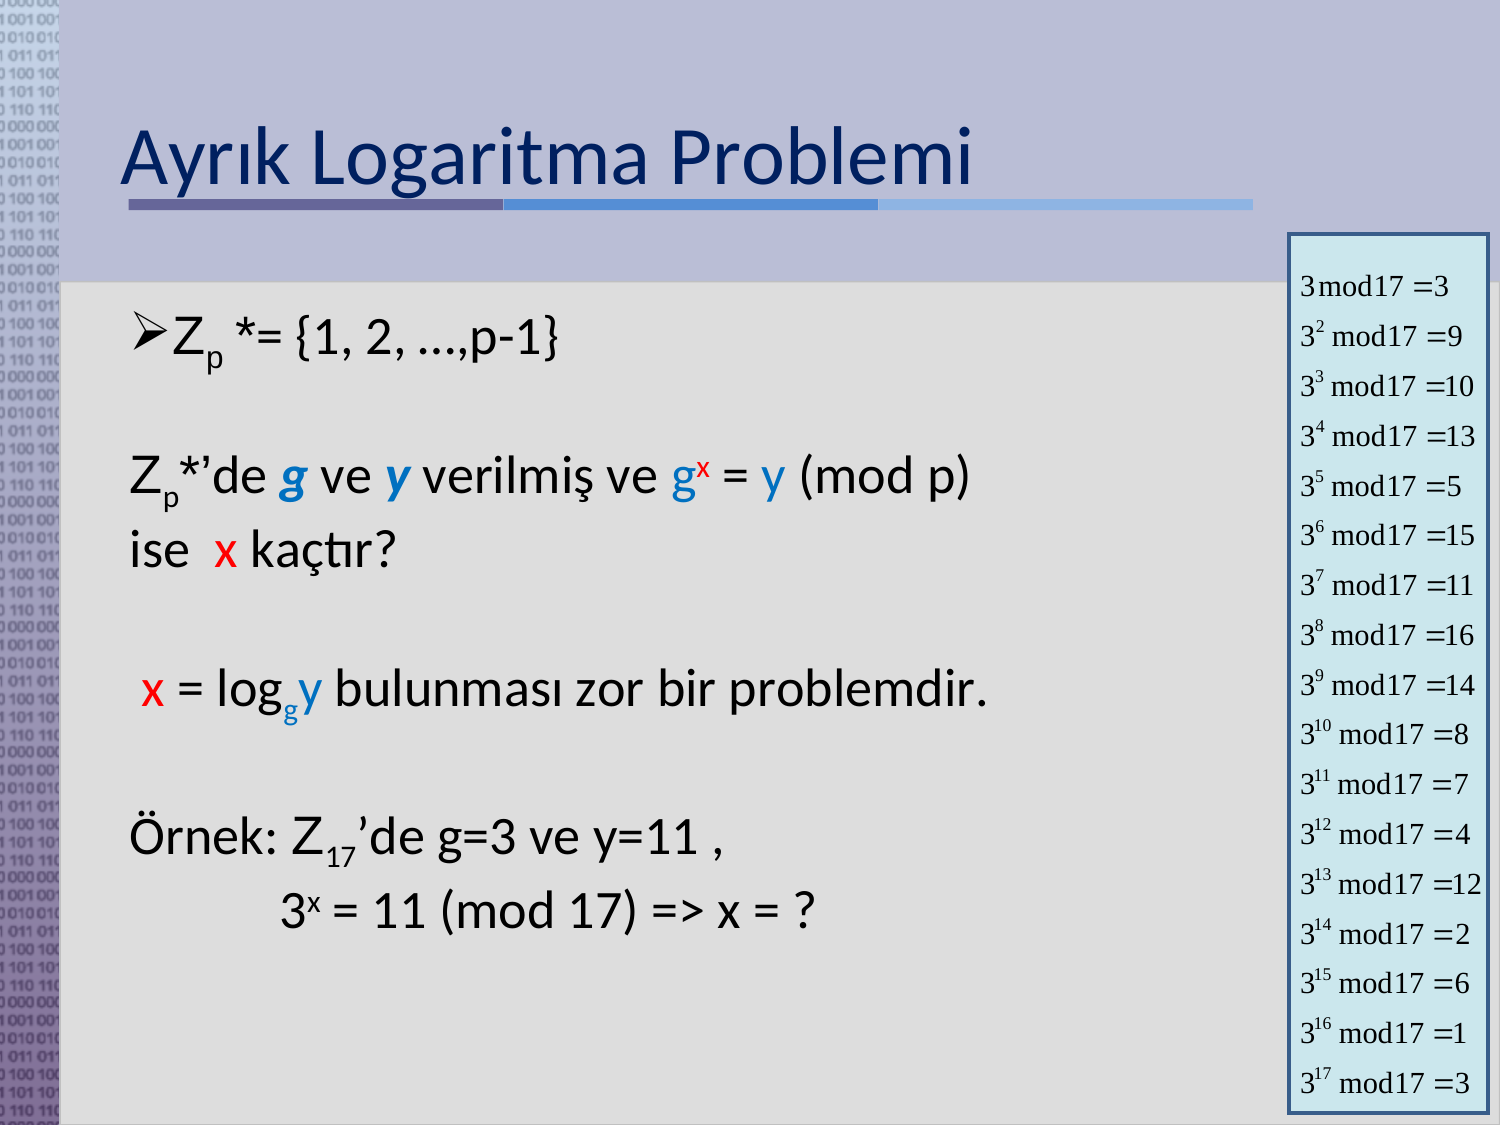

Ayrık Logaritma Problemi
Zp *= {1, 2, …,p-1}
Zp*’de g ve y verilmiş ve gx = y (mod p)
ise x kaçtır?
 x = loggy bulunması zor bir problemdir.
Örnek: Z17’de g=3 ve y=11 ,
		3x = 11 (mod 17) => x = ?